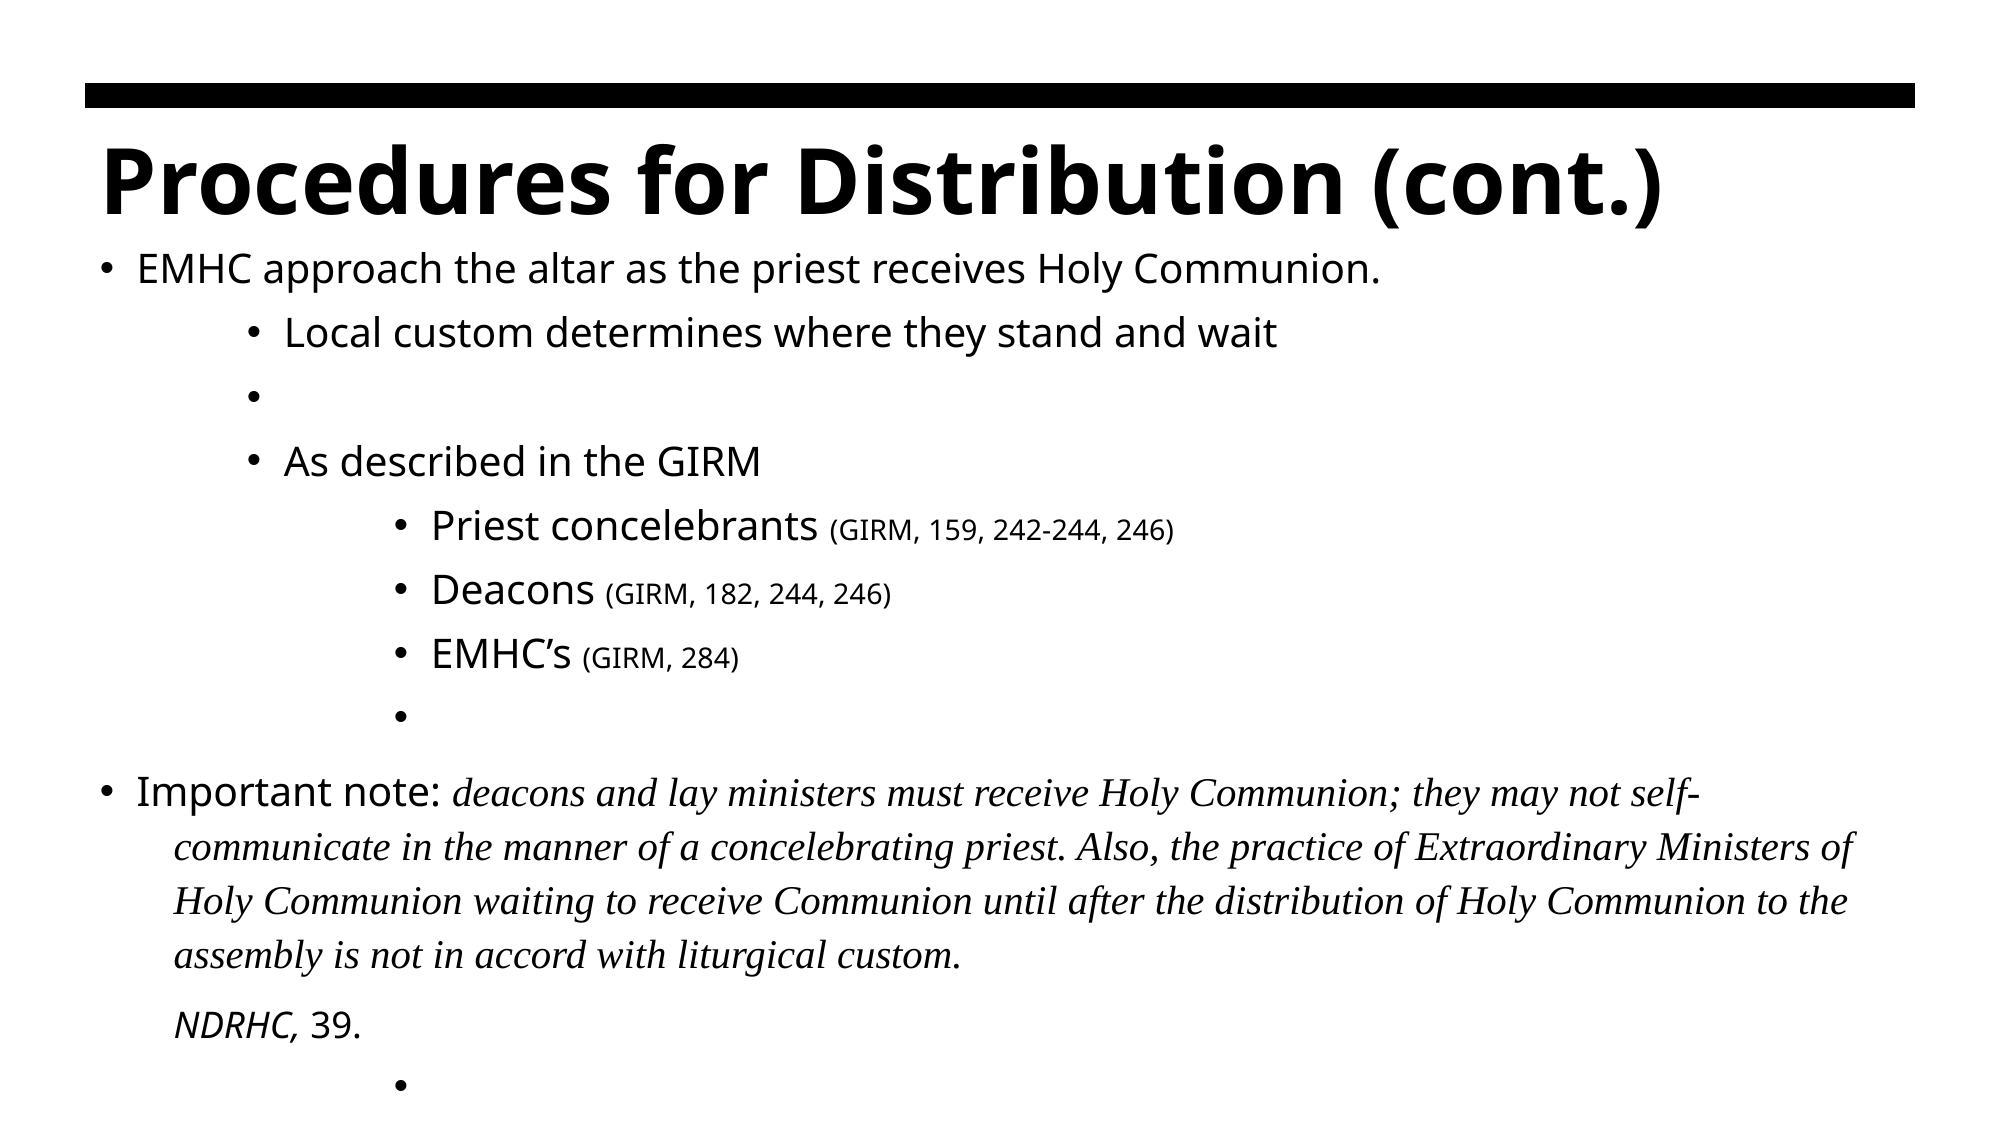

# Procedures for Distribution (cont.)
EMHC approach the altar as the priest receives Holy Communion.
Local custom determines where they stand and wait
As described in the GIRM
Priest concelebrants (GIRM, 159, 242-244, 246)
Deacons (GIRM, 182, 244, 246)
EMHC’s (GIRM, 284)
Important note: deacons and lay ministers must receive Holy Communion; they may not self-communicate in the manner of a concelebrating priest. Also, the practice of Extraordinary Ministers of Holy Communion waiting to receive Communion until after the distribution of Holy Communion to the assembly is not in accord with liturgical custom.
		NDRHC, 39.